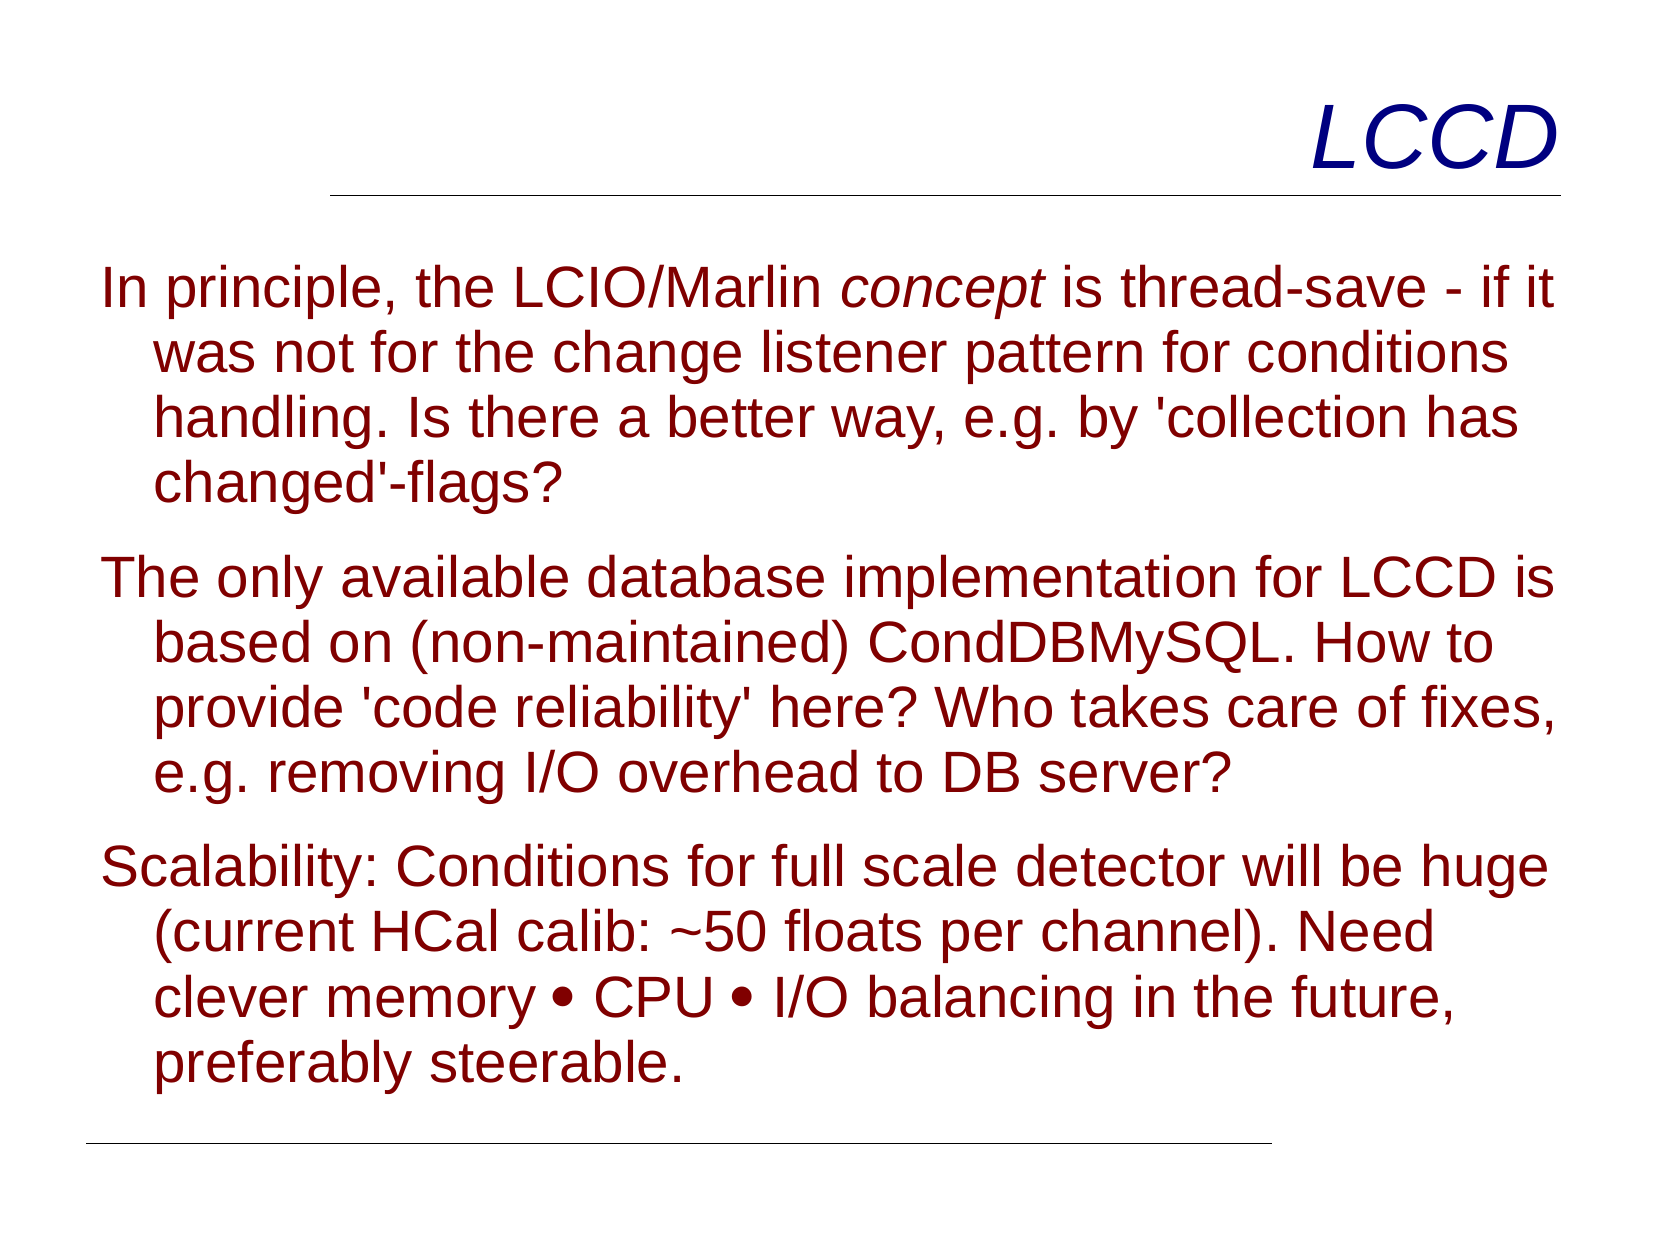

# LCCD
In principle, the LCIO/Marlin concept is thread-save - if it was not for the change listener pattern for conditions handling. Is there a better way, e.g. by 'collection has changed'-flags?
The only available database implementation for LCCD is based on (non-maintained) CondDBMySQL. How to provide 'code reliability' here? Who takes care of fixes, e.g. removing I/O overhead to DB server?
Scalability: Conditions for full scale detector will be huge (current HCal calib: ~50 floats per channel). Need clever memory  CPU  I/O balancing in the future, preferably steerable.